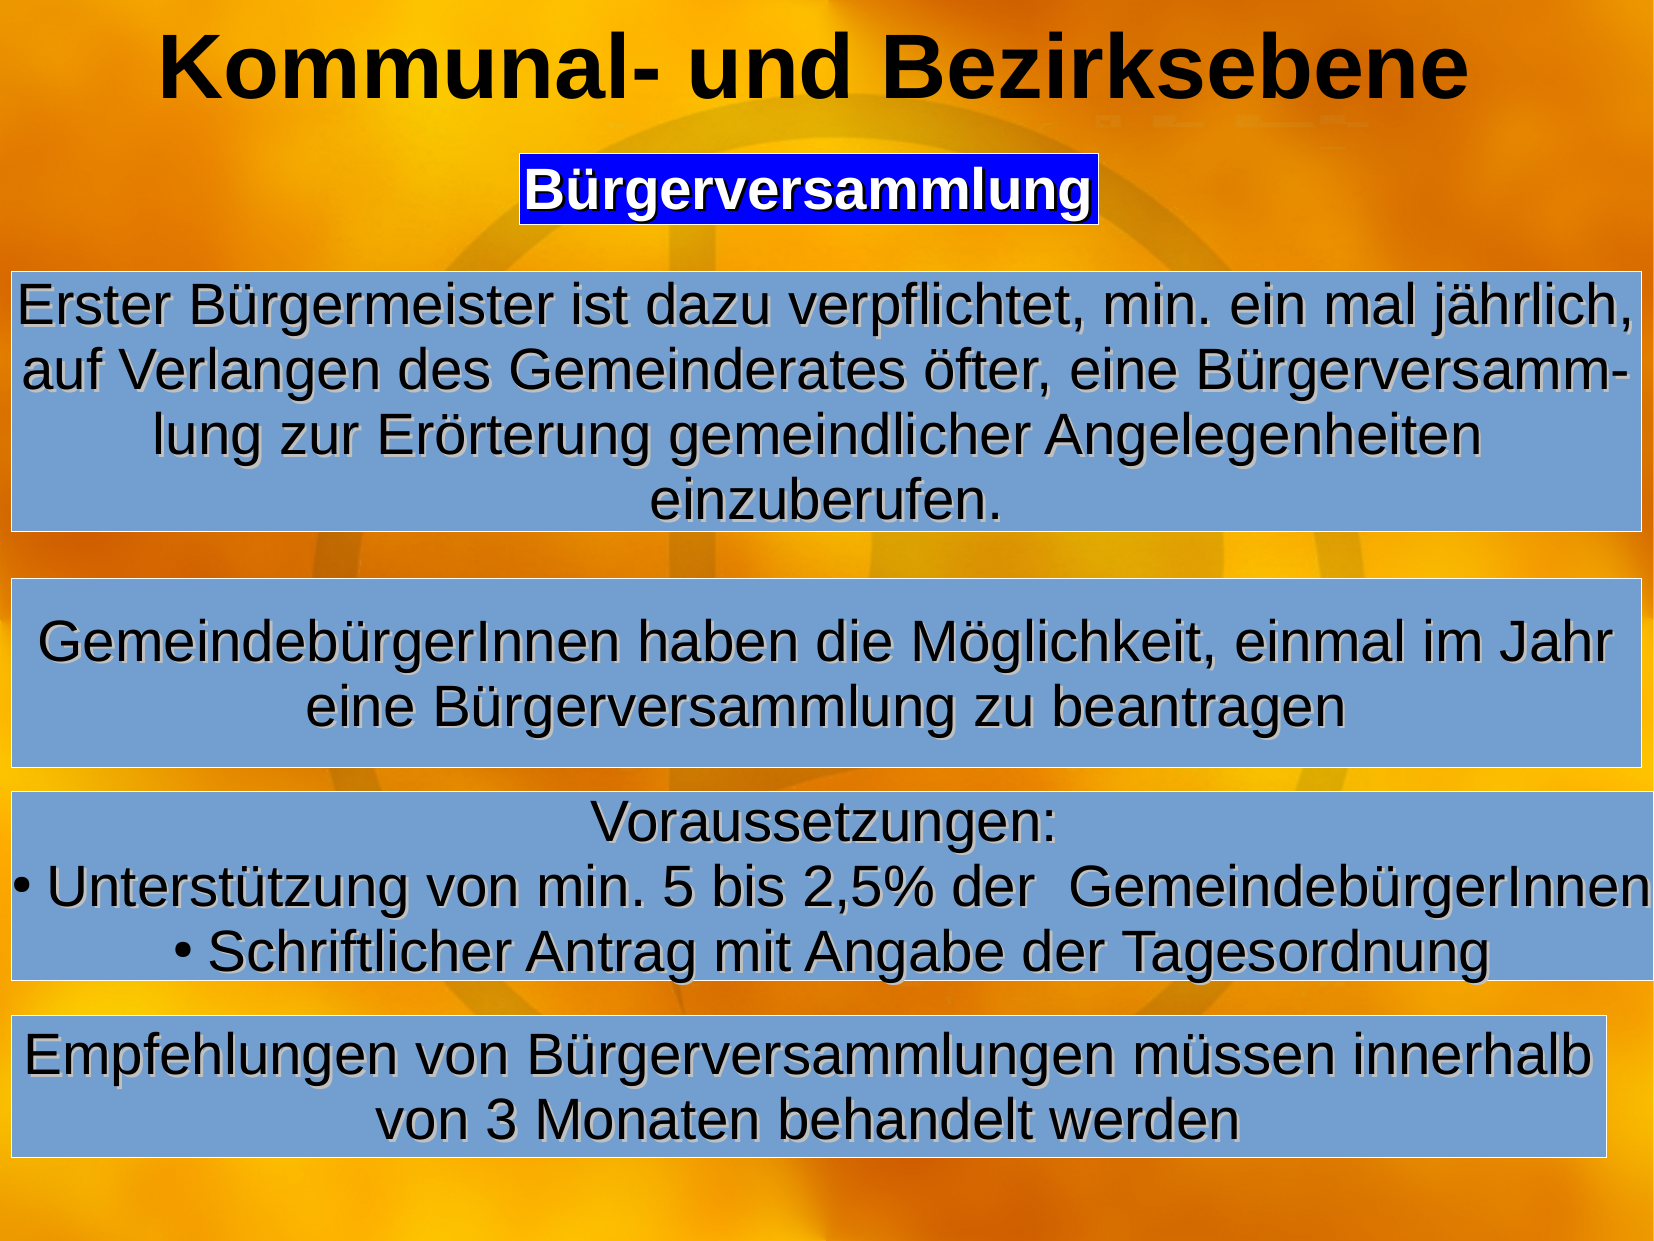

# Kommunal- und Bezirksebene
Bürgerversammlung
Erster Bürgermeister ist dazu verpflichtet, min. ein mal jährlich,
auf Verlangen des Gemeinderates öfter, eine Bürgerversamm-
lung zur Erörterung gemeindlicher Angelegenheiten
einzuberufen.
GemeindebürgerInnen haben die Möglichkeit, einmal im Jahr
eine Bürgerversammlung zu beantragen
Voraussetzungen:
Unterstützung von min. 5 bis 2,5% der GemeindebürgerInnen
Schriftlicher Antrag mit Angabe der Tagesordnung
Empfehlungen von Bürgerversammlungen müssen innerhalb
von 3 Monaten behandelt werden